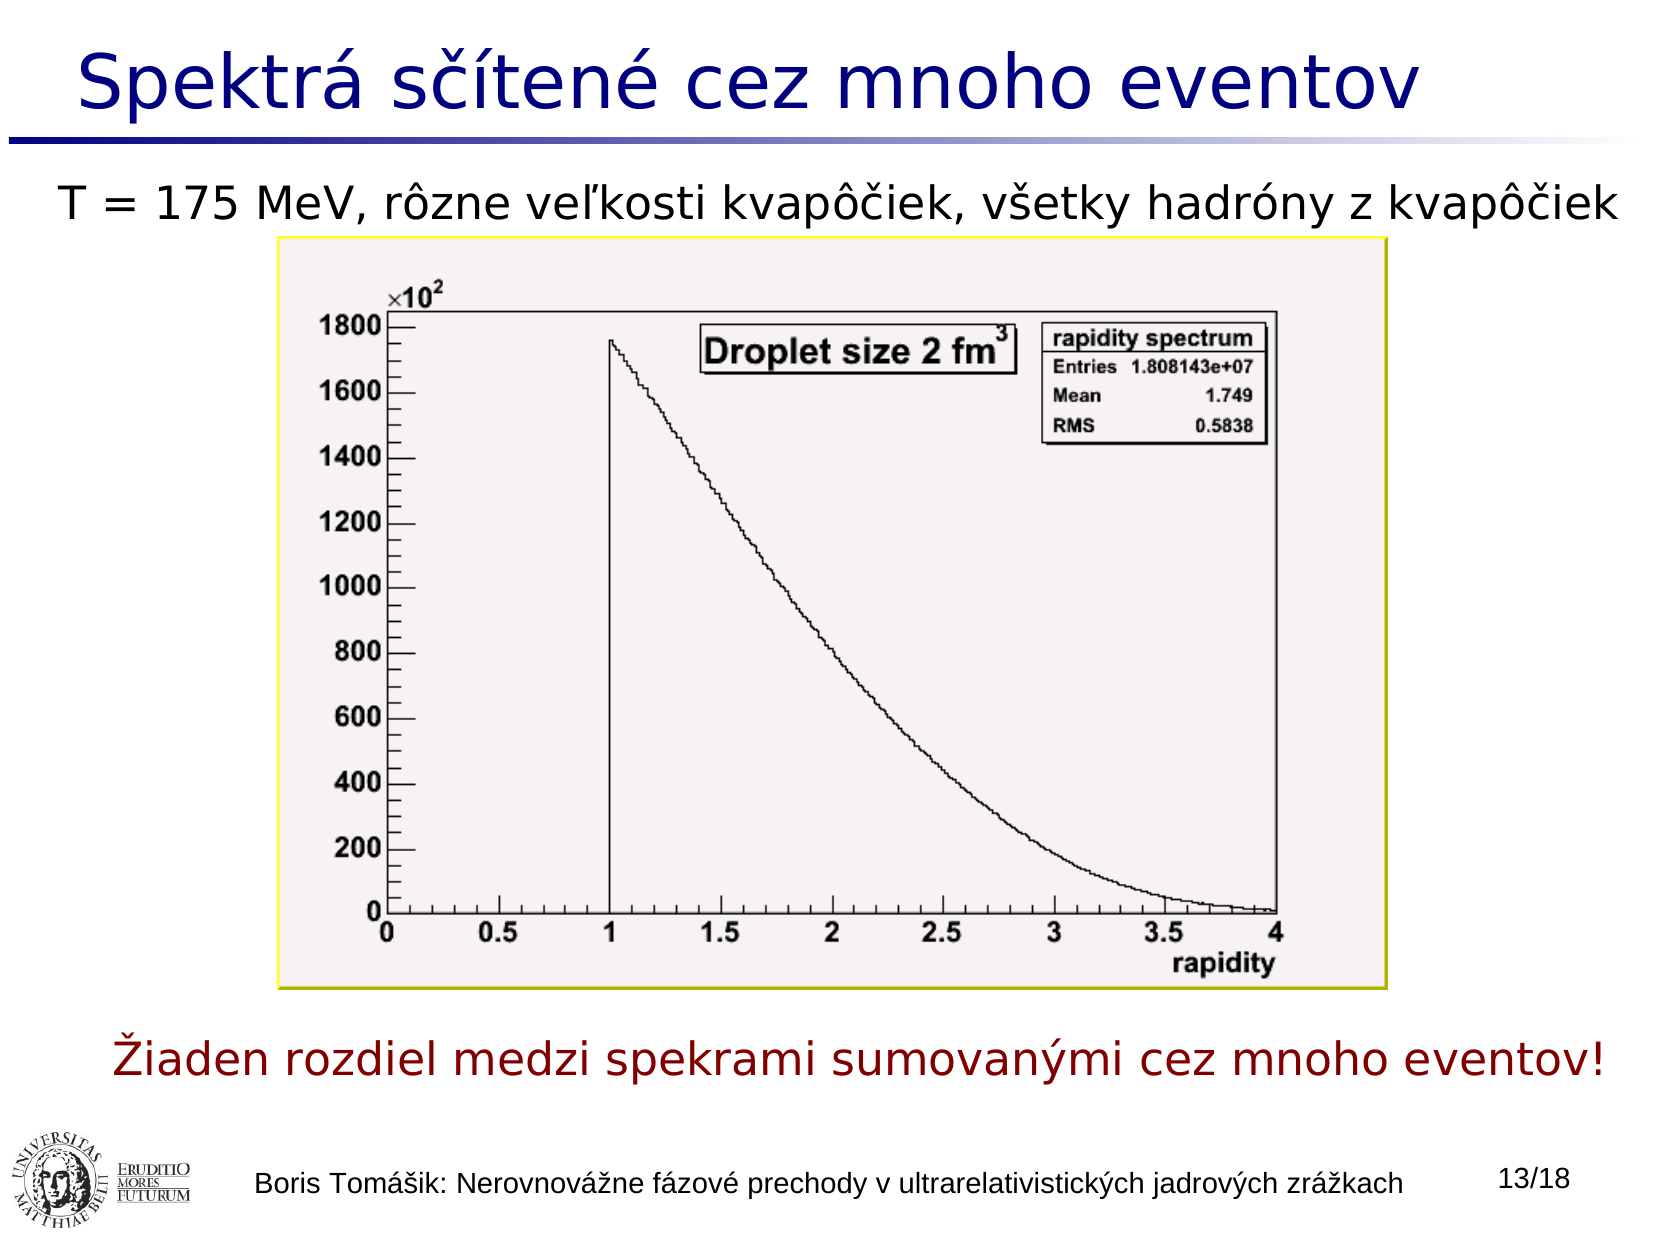

# Spektrá sčítené cez mnoho eventov
T = 175 MeV, rôzne veľkosti kvapôčiek, všetky hadróny z kvapôčiek
Žiaden rozdiel medzi spekrami sumovanými cez mnoho eventov!
13